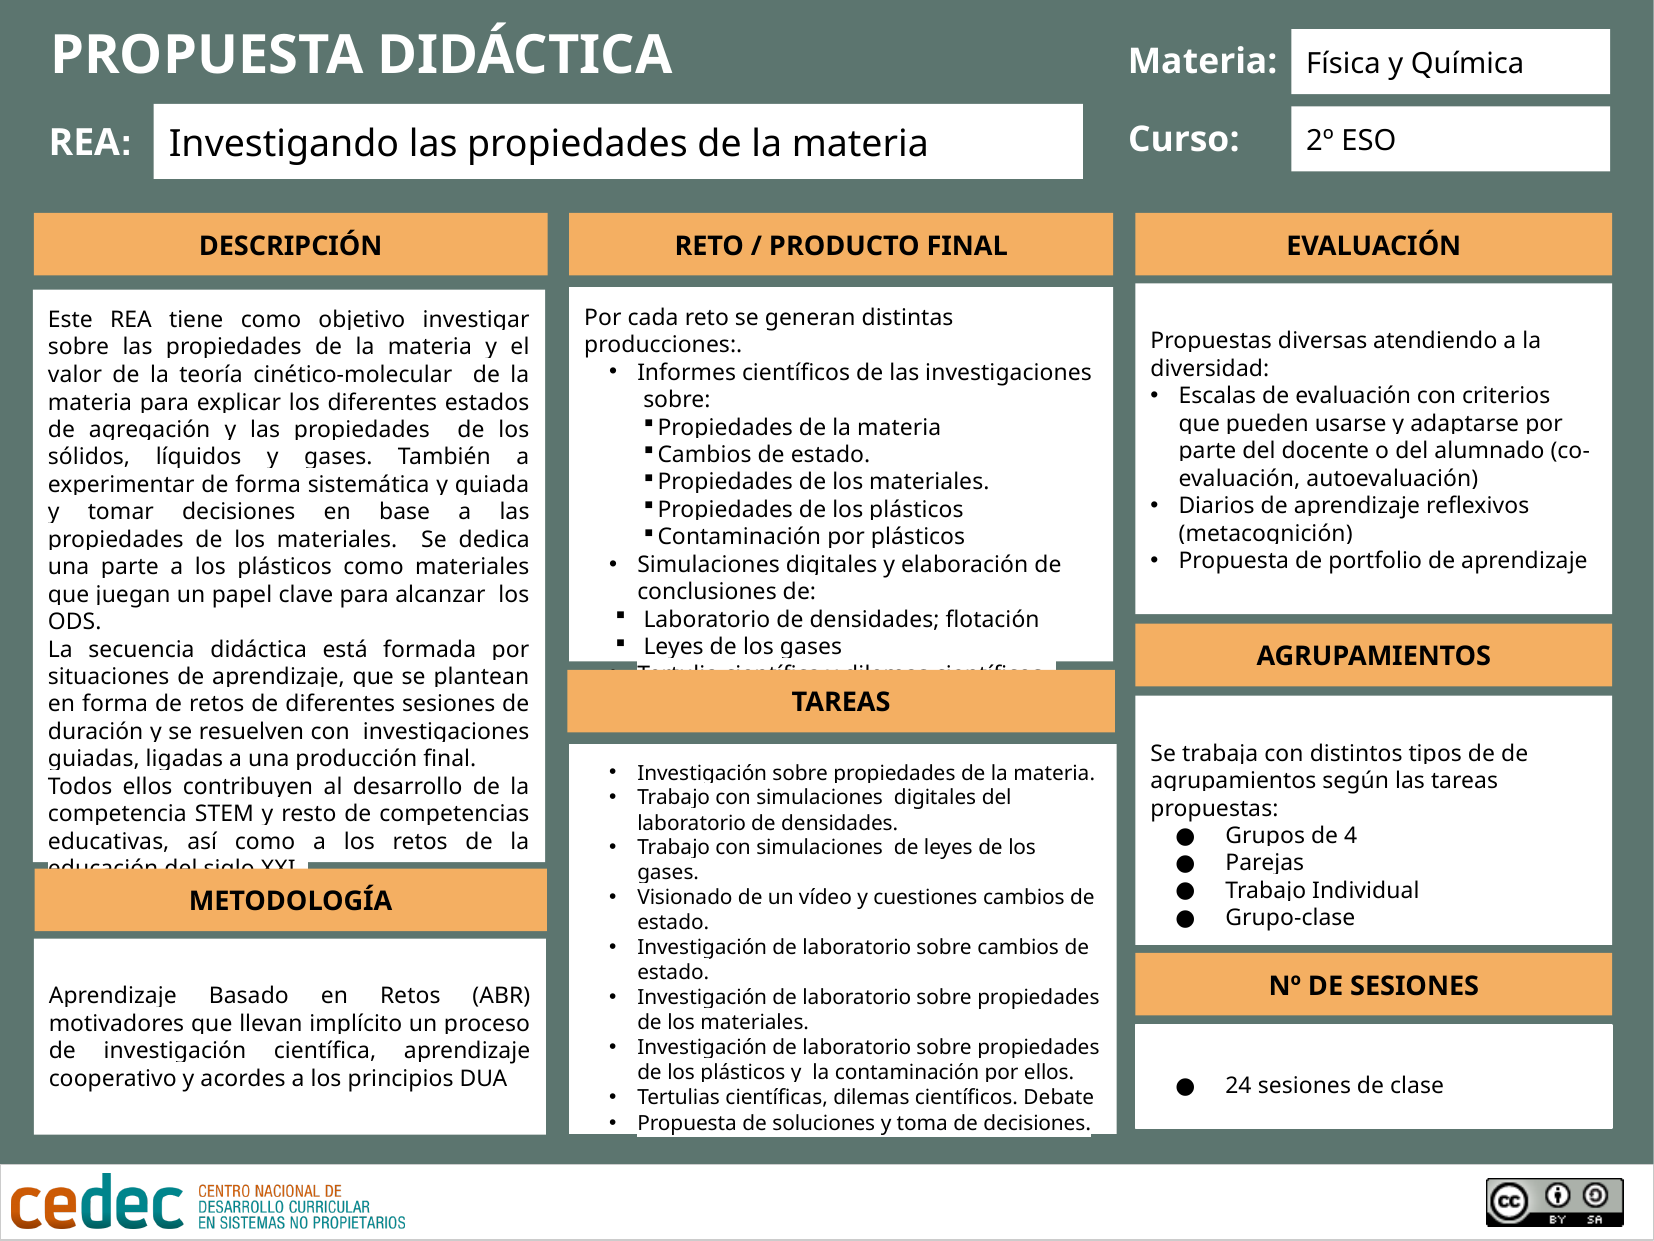

PROPUESTA DIDÁCTICA
Física y Química
Materia:
Investigando las propiedades de la materia
2º ESO
Curso:
REA:
DESCRIPCIÓN
RETO / PRODUCTO FINAL
EVALUACIÓN
Propuestas diversas atendiendo a la diversidad:
Escalas de evaluación con criterios que pueden usarse y adaptarse por parte del docente o del alumnado (co-evaluación, autoevaluación)
Diarios de aprendizaje reflexivos (metacognición)
Propuesta de portfolio de aprendizaje
Por cada reto se generan distintas producciones:.
Informes científicos de las investigaciones sobre:
Propiedades de la materia
Cambios de estado.
Propiedades de los materiales.
Propiedades de los plásticos
Contaminación por plásticos
Simulaciones digitales y elaboración de conclusiones de:
Laboratorio de densidades; flotación
Leyes de los gases
Tertulia científica y dilemas científicos.
Este REA tiene como objetivo investigar sobre las propiedades de la materia y el valor de la teoría cinético-molecular de la materia para explicar los diferentes estados de agregación y las propiedades de los sólidos, líquidos y gases. También a experimentar de forma sistemática y guiada y tomar decisiones en base a las propiedades de los materiales. Se dedica una parte a los plásticos como materiales que juegan un papel clave para alcanzar los ODS.
La secuencia didáctica está formada por situaciones de aprendizaje, que se plantean en forma de retos de diferentes sesiones de duración y se resuelven con investigaciones guiadas, ligadas a una producción final.
Todos ellos contribuyen al desarrollo de la competencia STEM y resto de competencias educativas, así como a los retos de la educación del siglo XXI.
AGRUPAMIENTOS
TAREAS
Se trabaja con distintos tipos de de agrupamientos según las tareas propuestas:
Grupos de 4
Parejas
Trabajo Individual
Grupo-clase
Investigación sobre propiedades de la materia.
Trabajo con simulaciones digitales del laboratorio de densidades.
Trabajo con simulaciones de leyes de los gases.
Visionado de un vídeo y cuestiones cambios de estado.
Investigación de laboratorio sobre cambios de estado.
Investigación de laboratorio sobre propiedades de los materiales.
Investigación de laboratorio sobre propiedades de los plásticos y la contaminación por ellos.
Tertulias científicas, dilemas científicos. Debate
Propuesta de soluciones y toma de decisiones.
METODOLOGÍA
Aprendizaje Basado en Retos (ABR) motivadores que llevan implícito un proceso de investigación científica, aprendizaje cooperativo y acordes a los principios DUA
Nº DE SESIONES
24 sesiones de clase